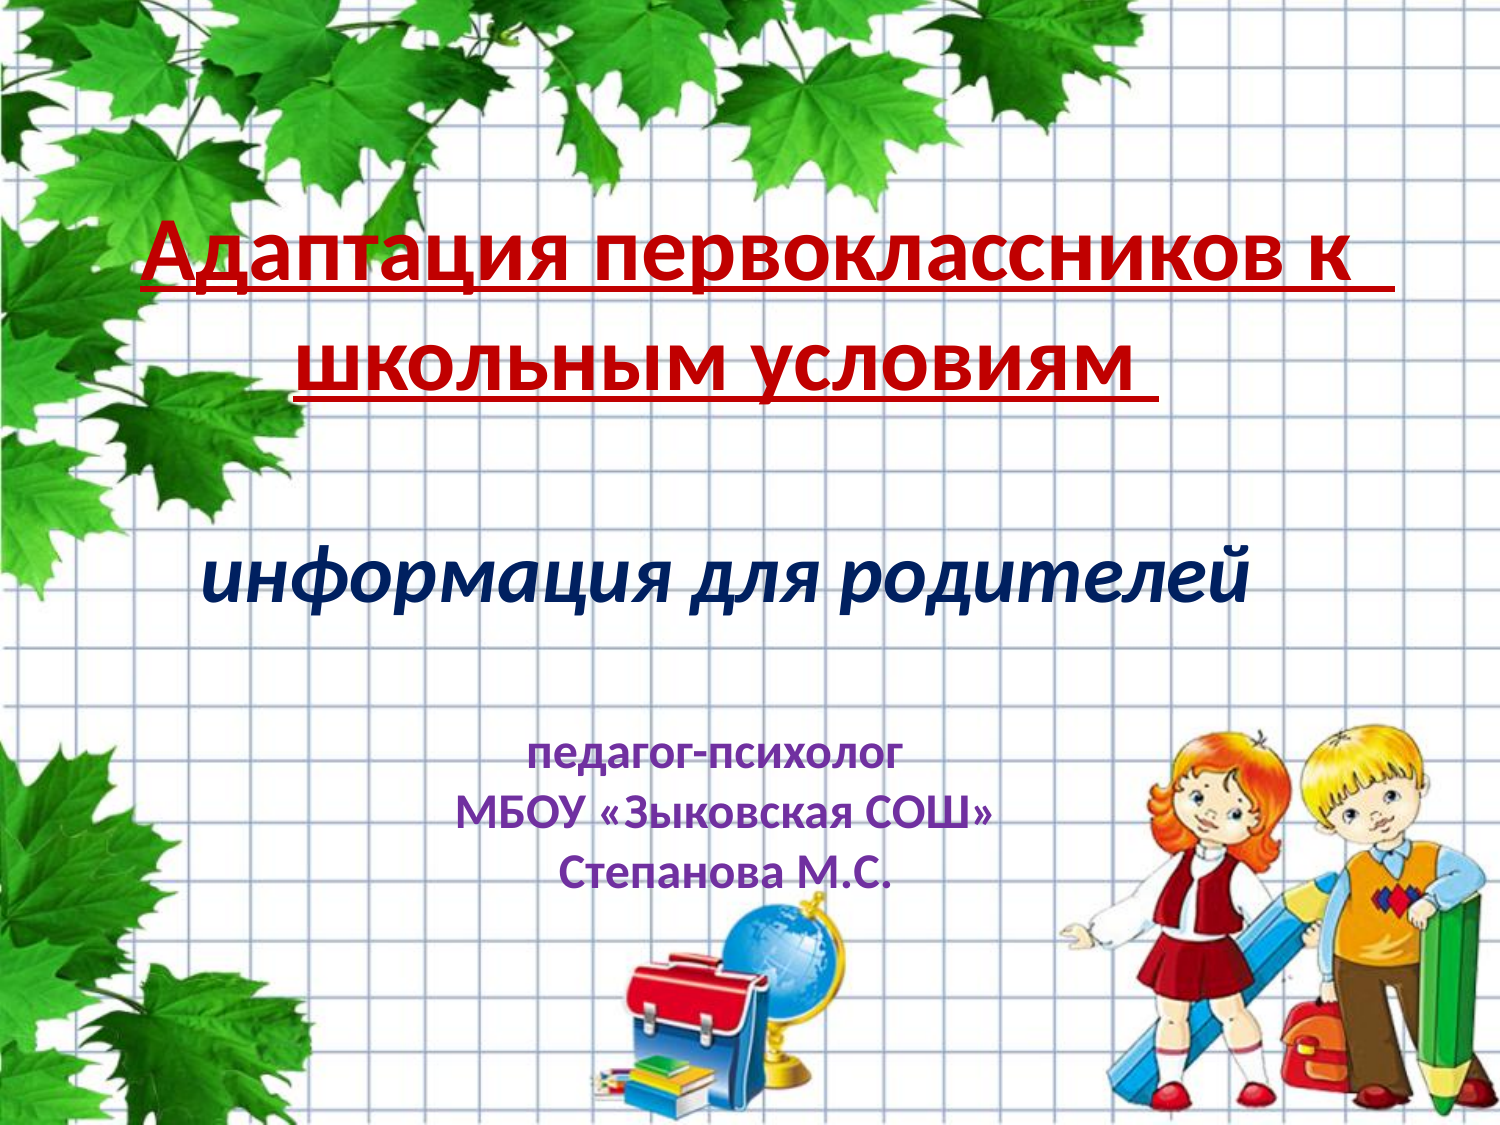

# Адаптация первоклассников к школьным условиям информация для родителей педагог-психолог МБОУ «Зыковская СОШ» Степанова М.С.